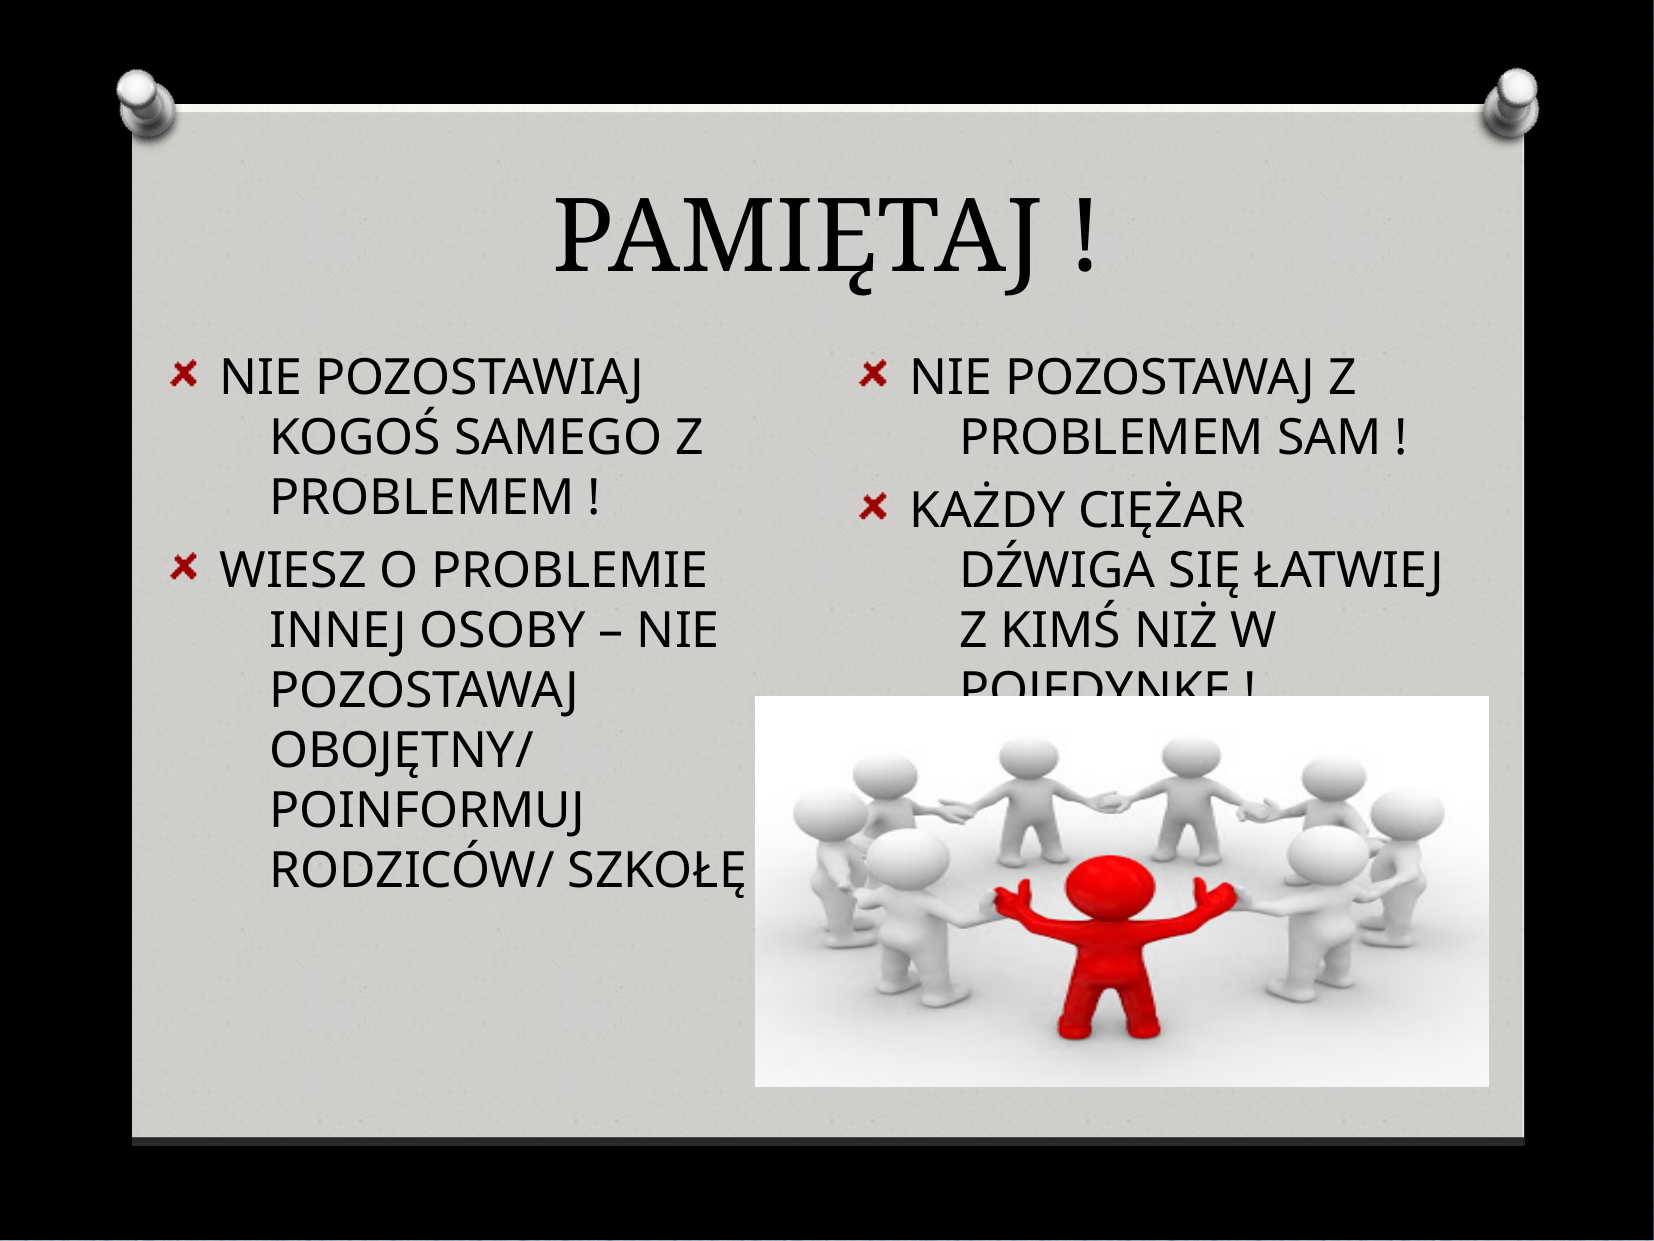

# PAMIĘTAJ !
NIE POZOSTAWIAJ KOGOŚ SAMEGO Z PROBLEMEM !
WIESZ O PROBLEMIE INNEJ OSOBY – NIE POZOSTAWAJ OBOJĘTNY/ POINFORMUJ RODZICÓW/ SZKOŁĘ !
NIE POZOSTAWAJ Z PROBLEMEM SAM !
KAŻDY CIĘŻAR DŹWIGA SIĘ ŁATWIEJ Z KIMŚ NIŻ W POJEDYNKĘ !